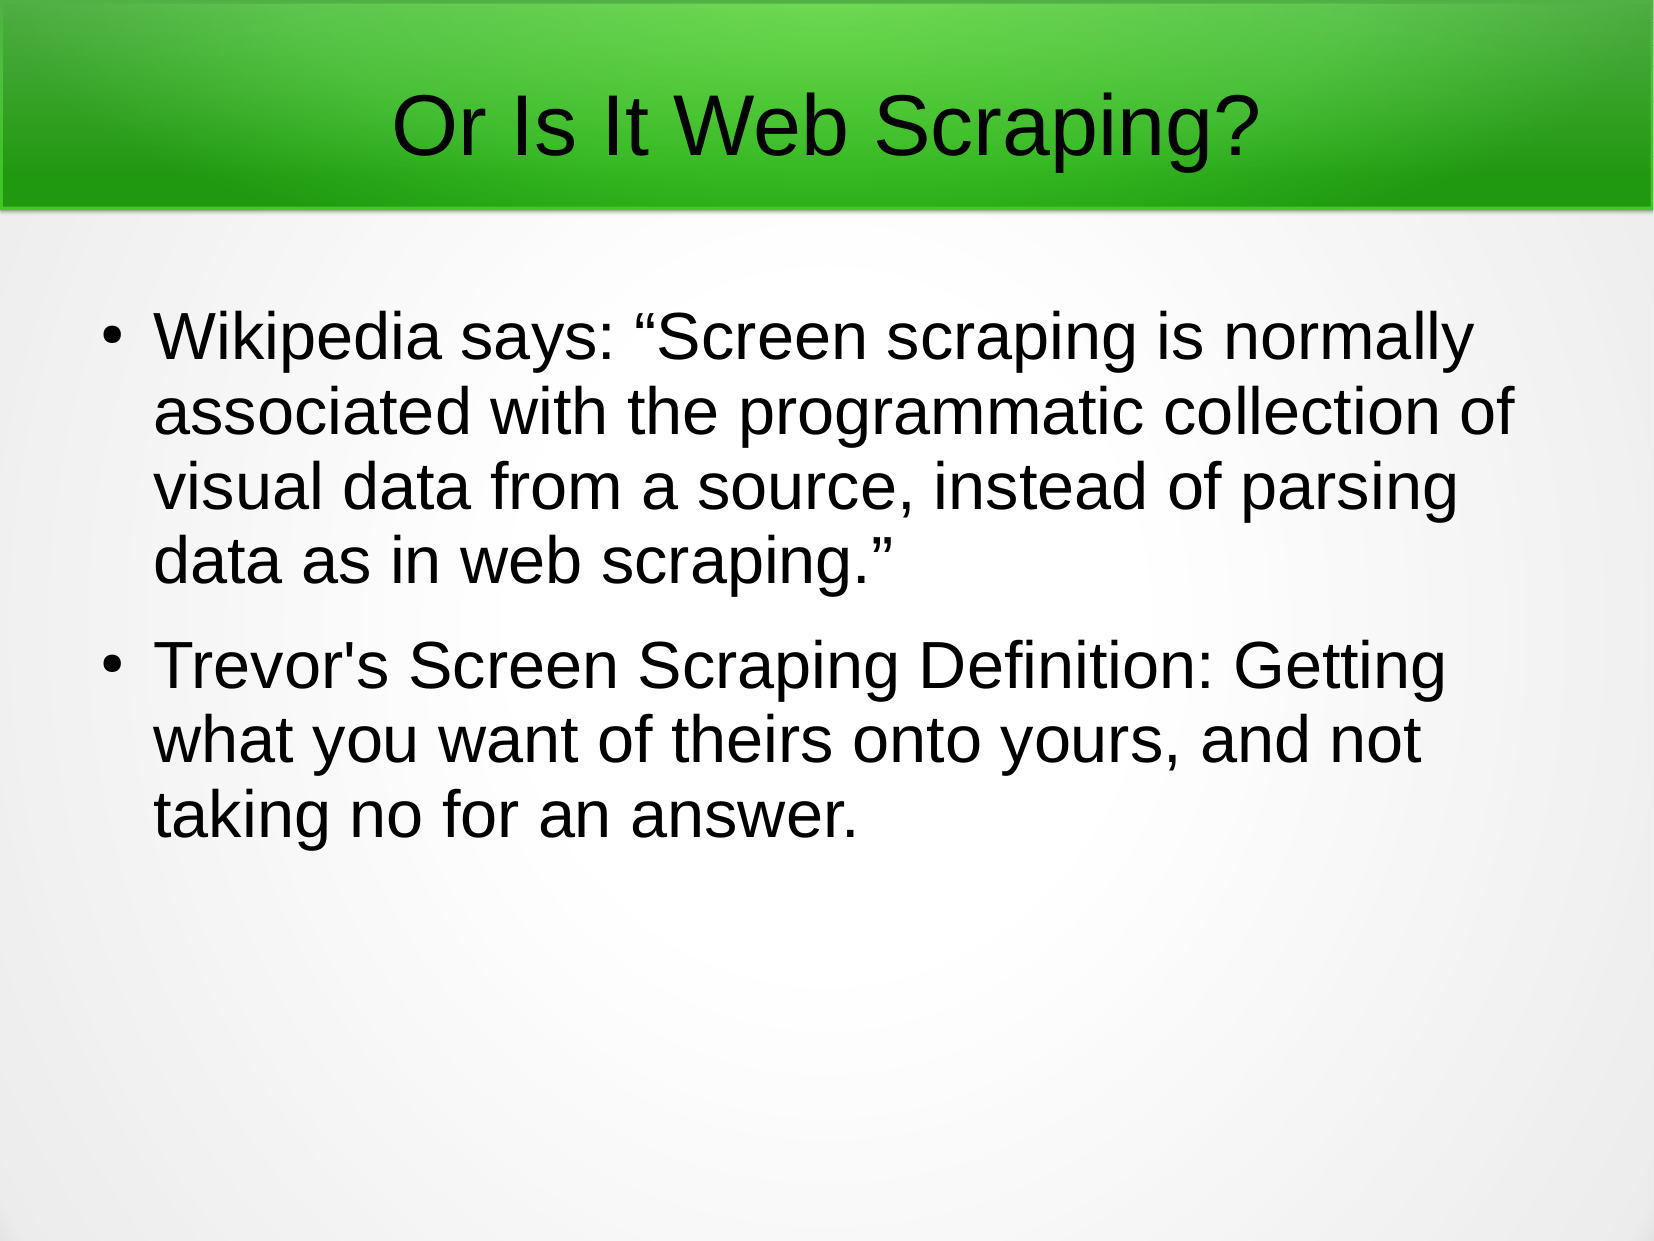

# Or Is It Web Scraping?
Wikipedia says: “Screen scraping is normally associated with the programmatic collection of visual data from a source, instead of parsing data as in web scraping.”
Trevor's Screen Scraping Definition: Getting what you want of theirs onto yours, and not taking no for an answer.